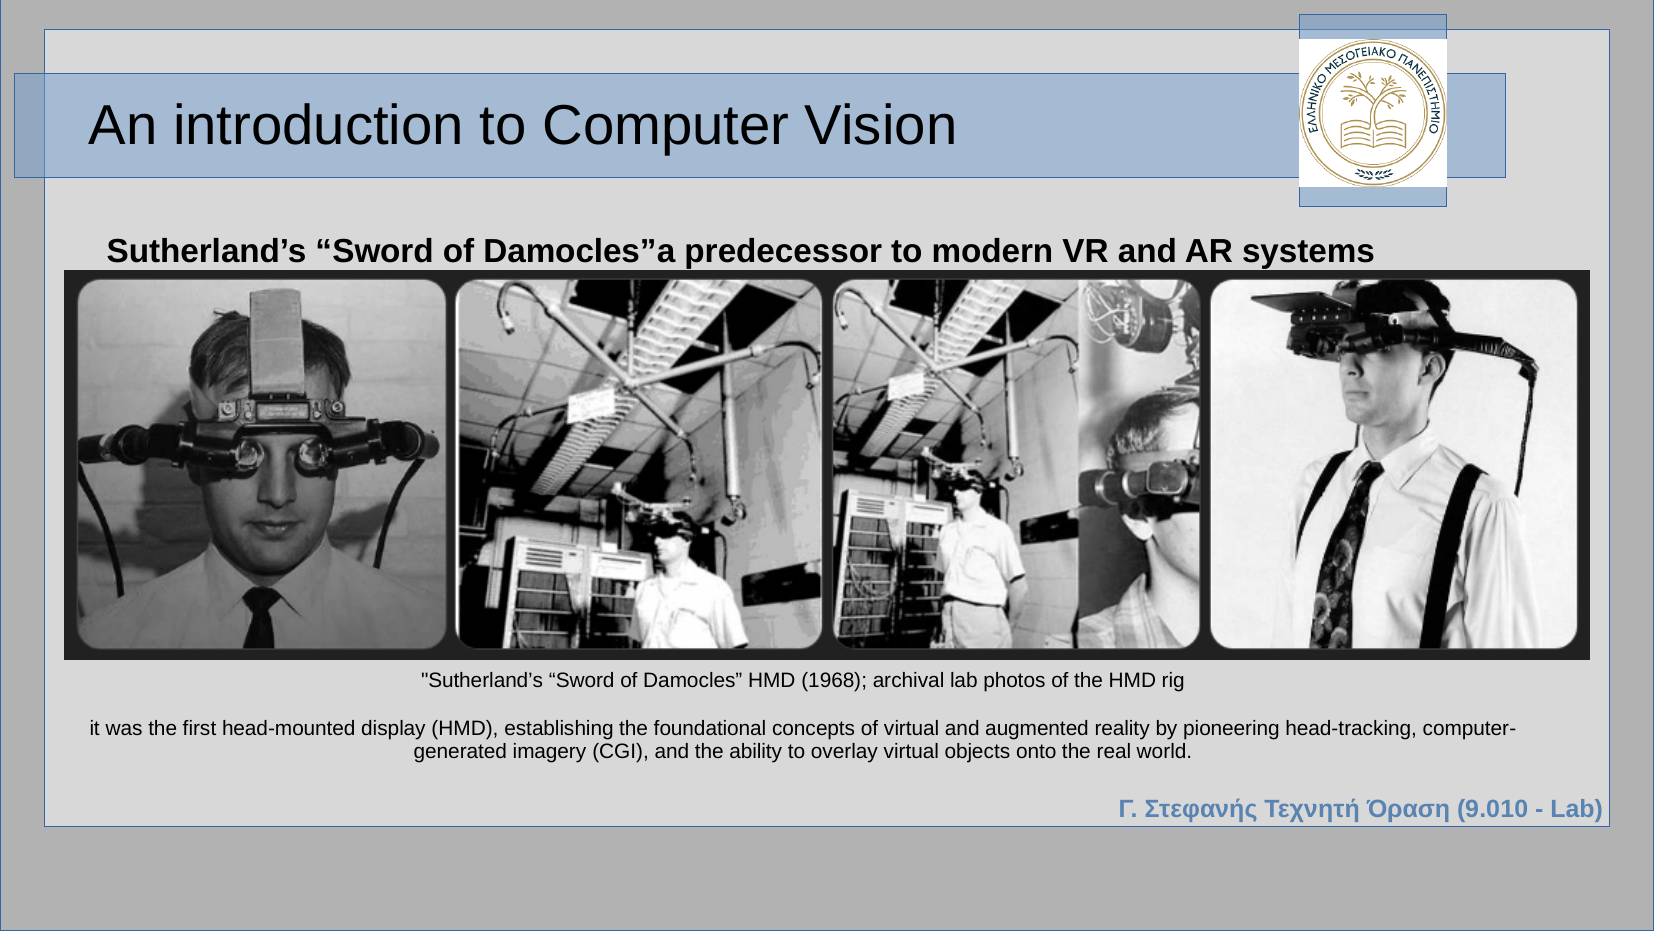

# An introduction to Computer Vision
Sutherland’s “Sword of Damocles”a predecessor to modern VR and AR systems
"Sutherland’s “Sword of Damocles” HMD (1968); archival lab photos of the HMD rig
it was the first head-mounted display (HMD), establishing the foundational concepts of virtual and augmented reality by pioneering head-tracking, computer-generated imagery (CGI), and the ability to overlay virtual objects onto the real world.
Γ. Στεφανής Τεχνητή Όραση (9.010 - Lab)